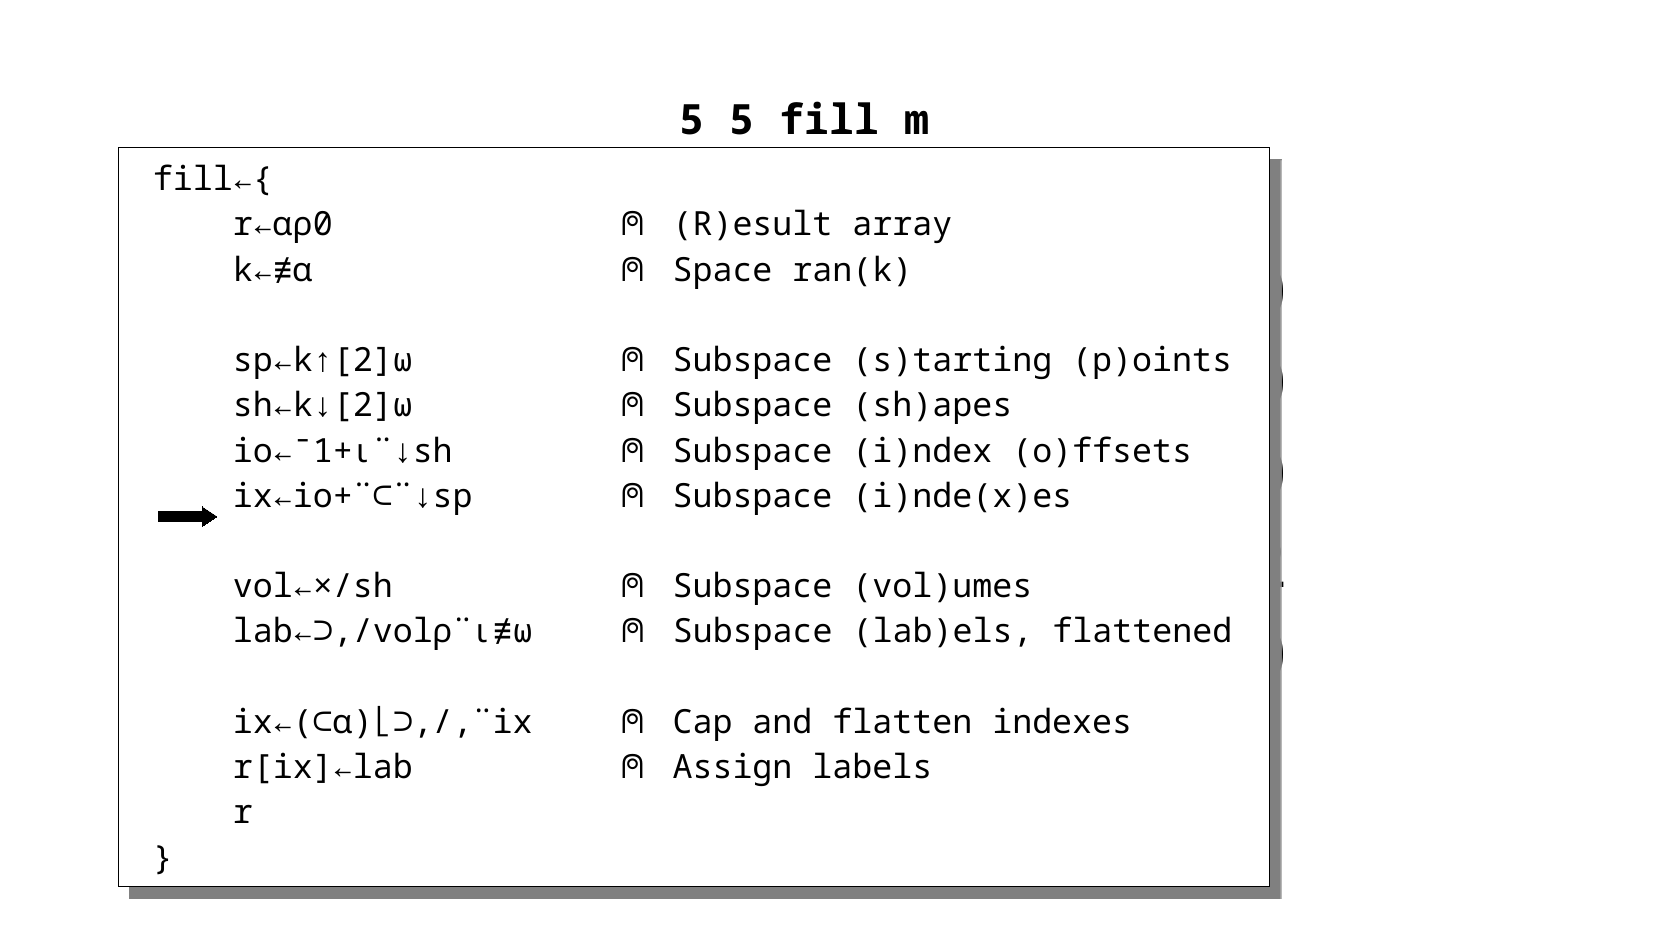

5 5 fill m
 fill←{
 r←⍺⍴0 ⍝ (R)esult array
 k←≢⍺ ⍝ Space ran(k)
 sp←k↑[2]⍵ ⍝ Subspace (s)tarting (p)oints
 sh←k↓[2]⍵ ⍝ Subspace (sh)apes
 io←¯1+⍳¨↓sh ⍝ Subspace (i)ndex (o)ffsets
 ix←io+¨⊂¨↓sp ⍝ Subspace (i)nde(x)es
 vol←×/sh ⍝ Subspace (vol)umes
 lab←⊃,/vol⍴¨⍳≢⍵ ⍝ Subspace (lab)els, flattened
 ix←(⊂⍺)⌊⊃,/,¨ix ⍝ Cap and flatten indexes
 r[ix]←lab ⍝ Assign labels
 r
 }
m←1 4⍴2 2 2 2
2 2 2 2
0 0 0 0 0
0 1 1 0 0
0 1 1 0 0
0 0 3 2 2
0 0 3 0 0
2 2 2 2
4 4 1 2
4 3 2 1
m←2 4⍴2 2 2 2,4 4 1 2
2 2 2 2
4 4 1 2
m←3 4⍴2 2 2 2,4 4 1 2,⌽⍳4